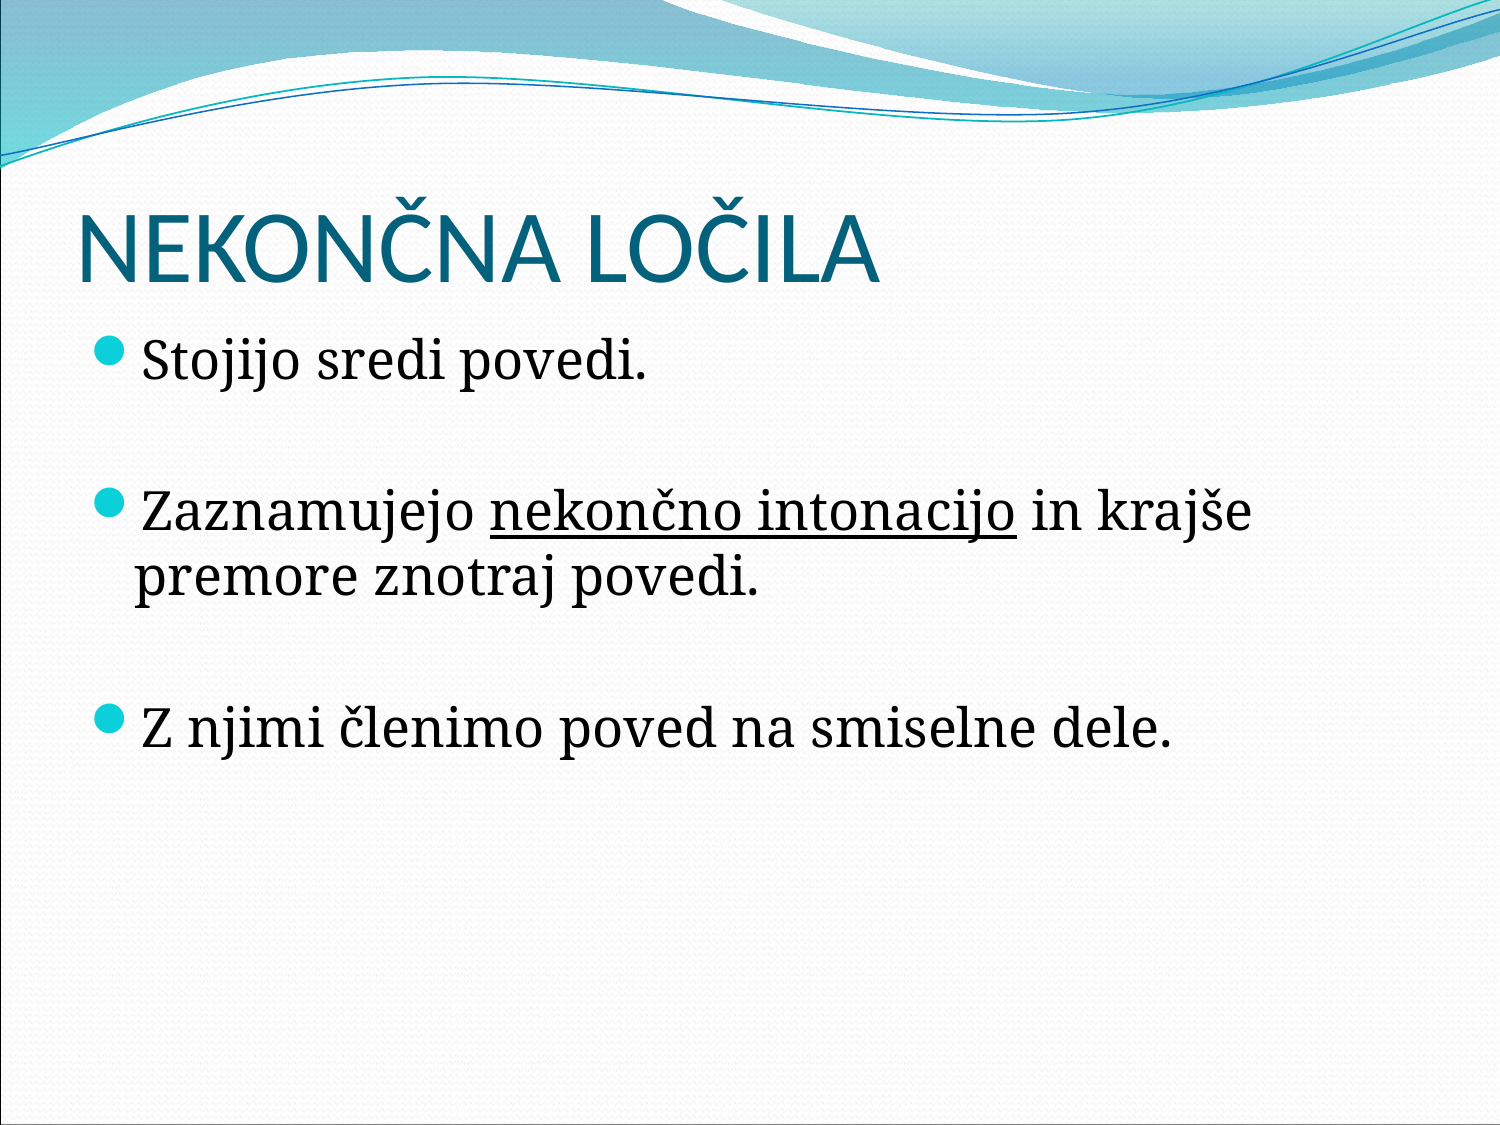

# NEKONČNA LOČILA
Stojijo sredi povedi.
Zaznamujejo nekončno intonacijo in krajše premore znotraj povedi.
Z njimi členimo poved na smiselne dele.